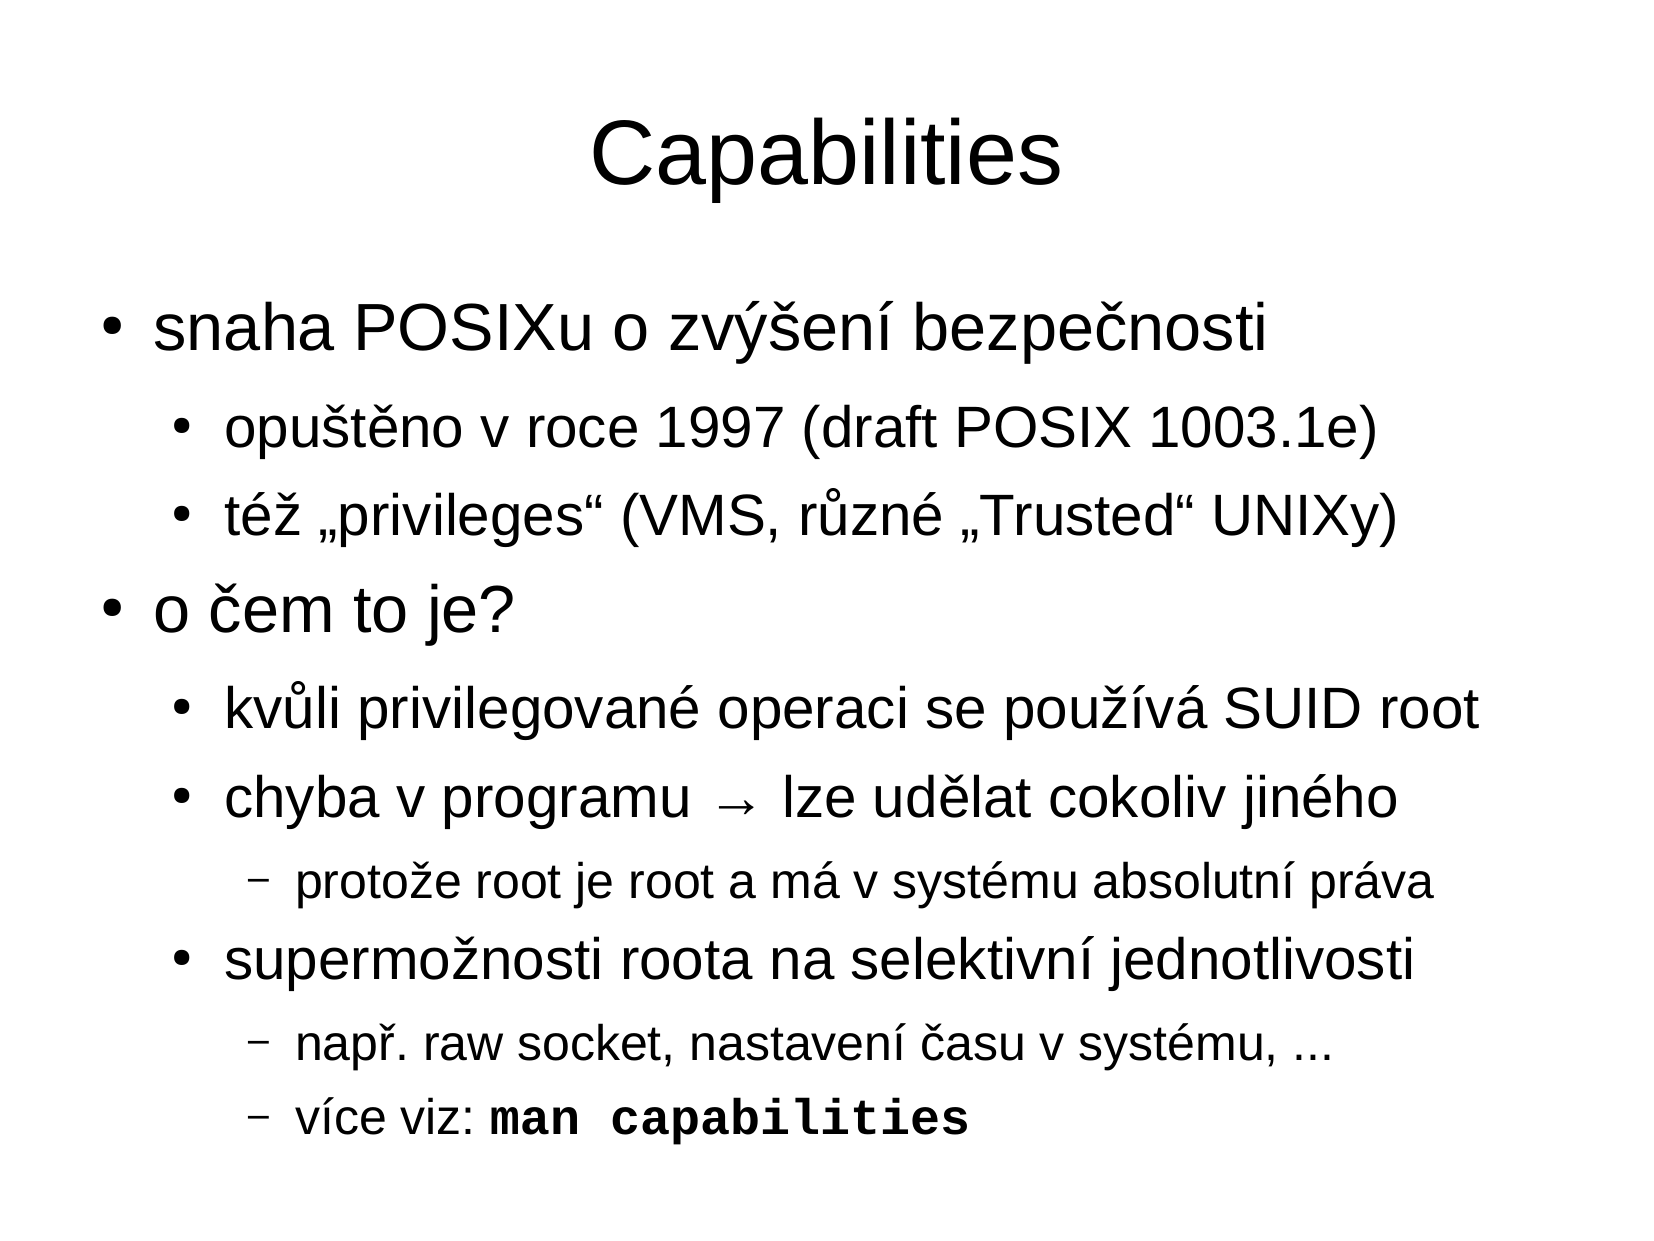

# Capabilities
snaha POSIXu o zvýšení bezpečnosti
opuštěno v roce 1997 (draft POSIX 1003.1e)
též „privileges“ (VMS, různé „Trusted“ UNIXy)
o čem to je?
kvůli privilegované operaci se používá SUID root
chyba v programu → lze udělat cokoliv jiného
protože root je root a má v systému absolutní práva
supermožnosti roota na selektivní jednotlivosti
např. raw socket, nastavení času v systému, ...
více viz: man capabilities